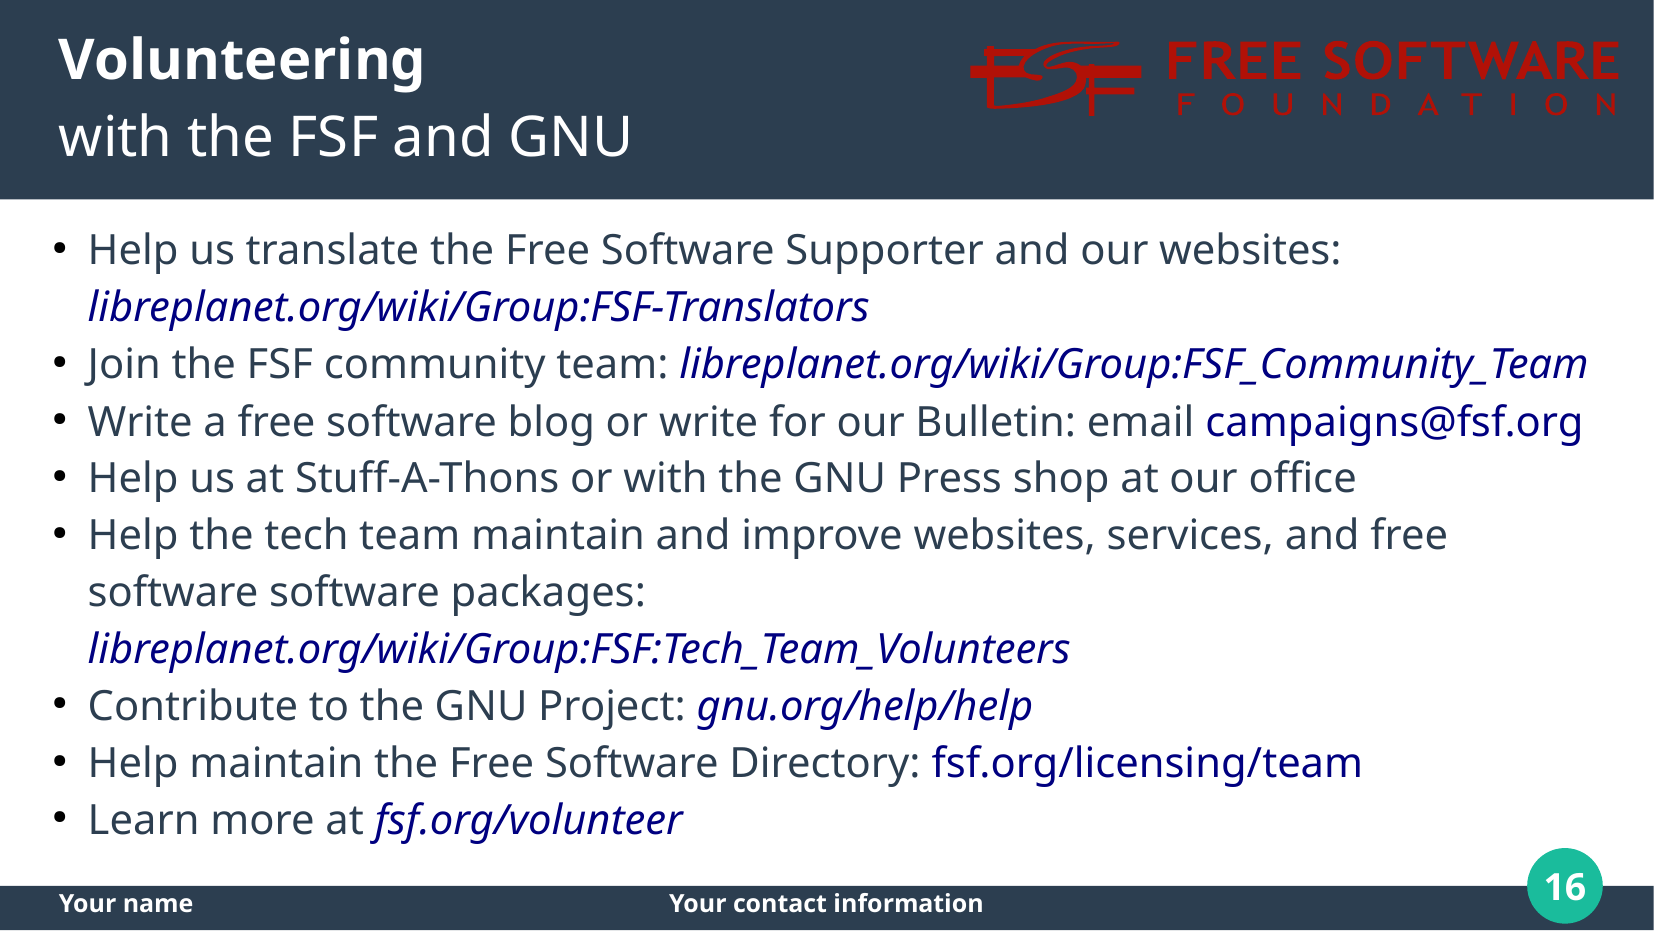

# Volunteering with the FSF and GNU
Help us translate the Free Software Supporter and our websites: libreplanet.org/wiki/Group:FSF-Translators
Join the FSF community team: libreplanet.org/wiki/Group:FSF_Community_Team
Write a free software blog or write for our Bulletin: email campaigns@fsf.org
Help us at Stuff-A-Thons or with the GNU Press shop at our office
Help the tech team maintain and improve websites, services, and free software software packages: libreplanet.org/wiki/Group:FSF:Tech_Team_Volunteers
Contribute to the GNU Project: gnu.org/help/help
Help maintain the Free Software Directory: fsf.org/licensing/team
Learn more at fsf.org/volunteer
Your name
Your contact information